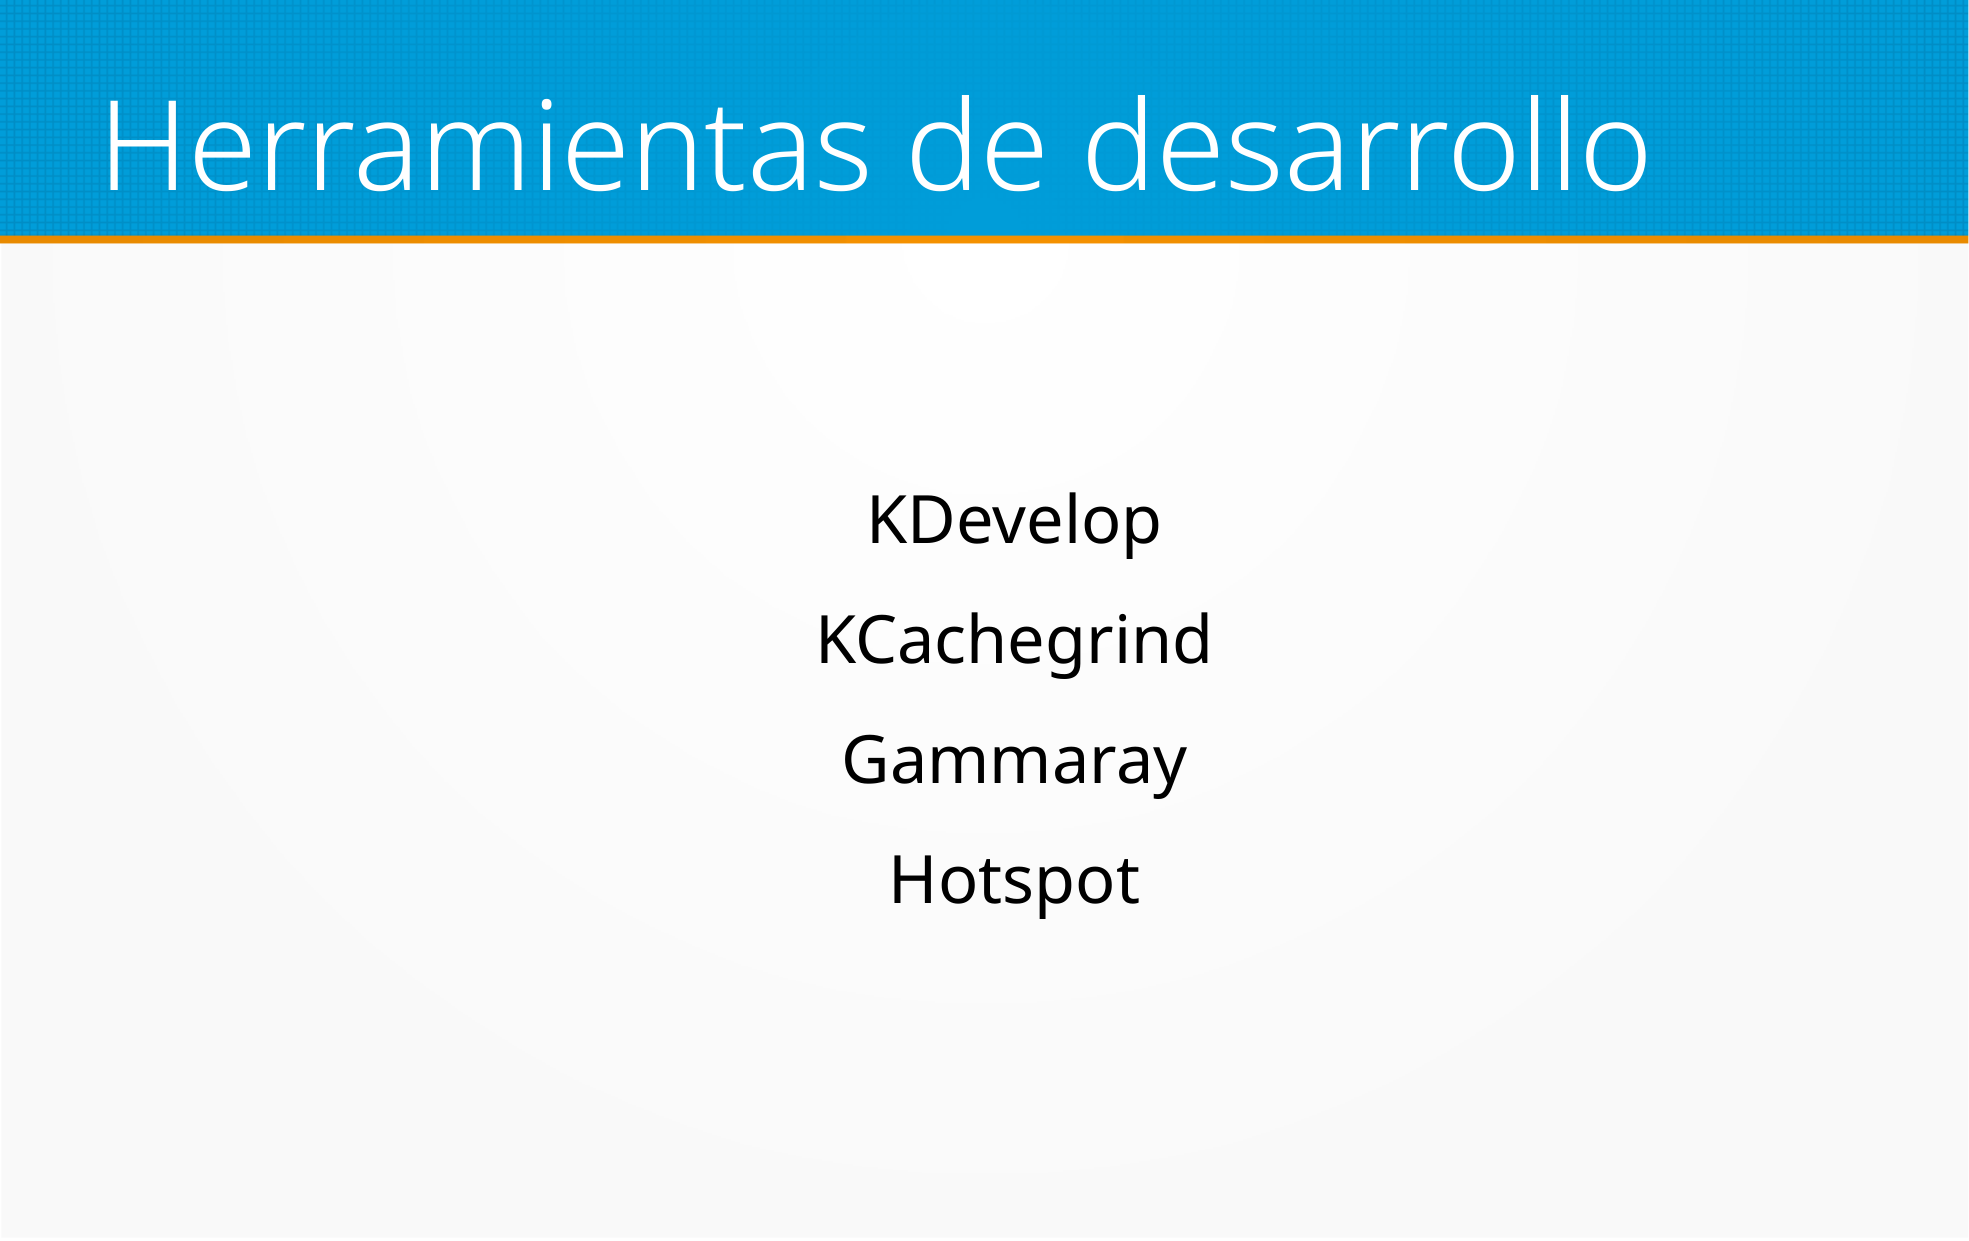

# Herramientas de desarrollo
KDevelop
KCachegrind
Gammaray
Hotspot